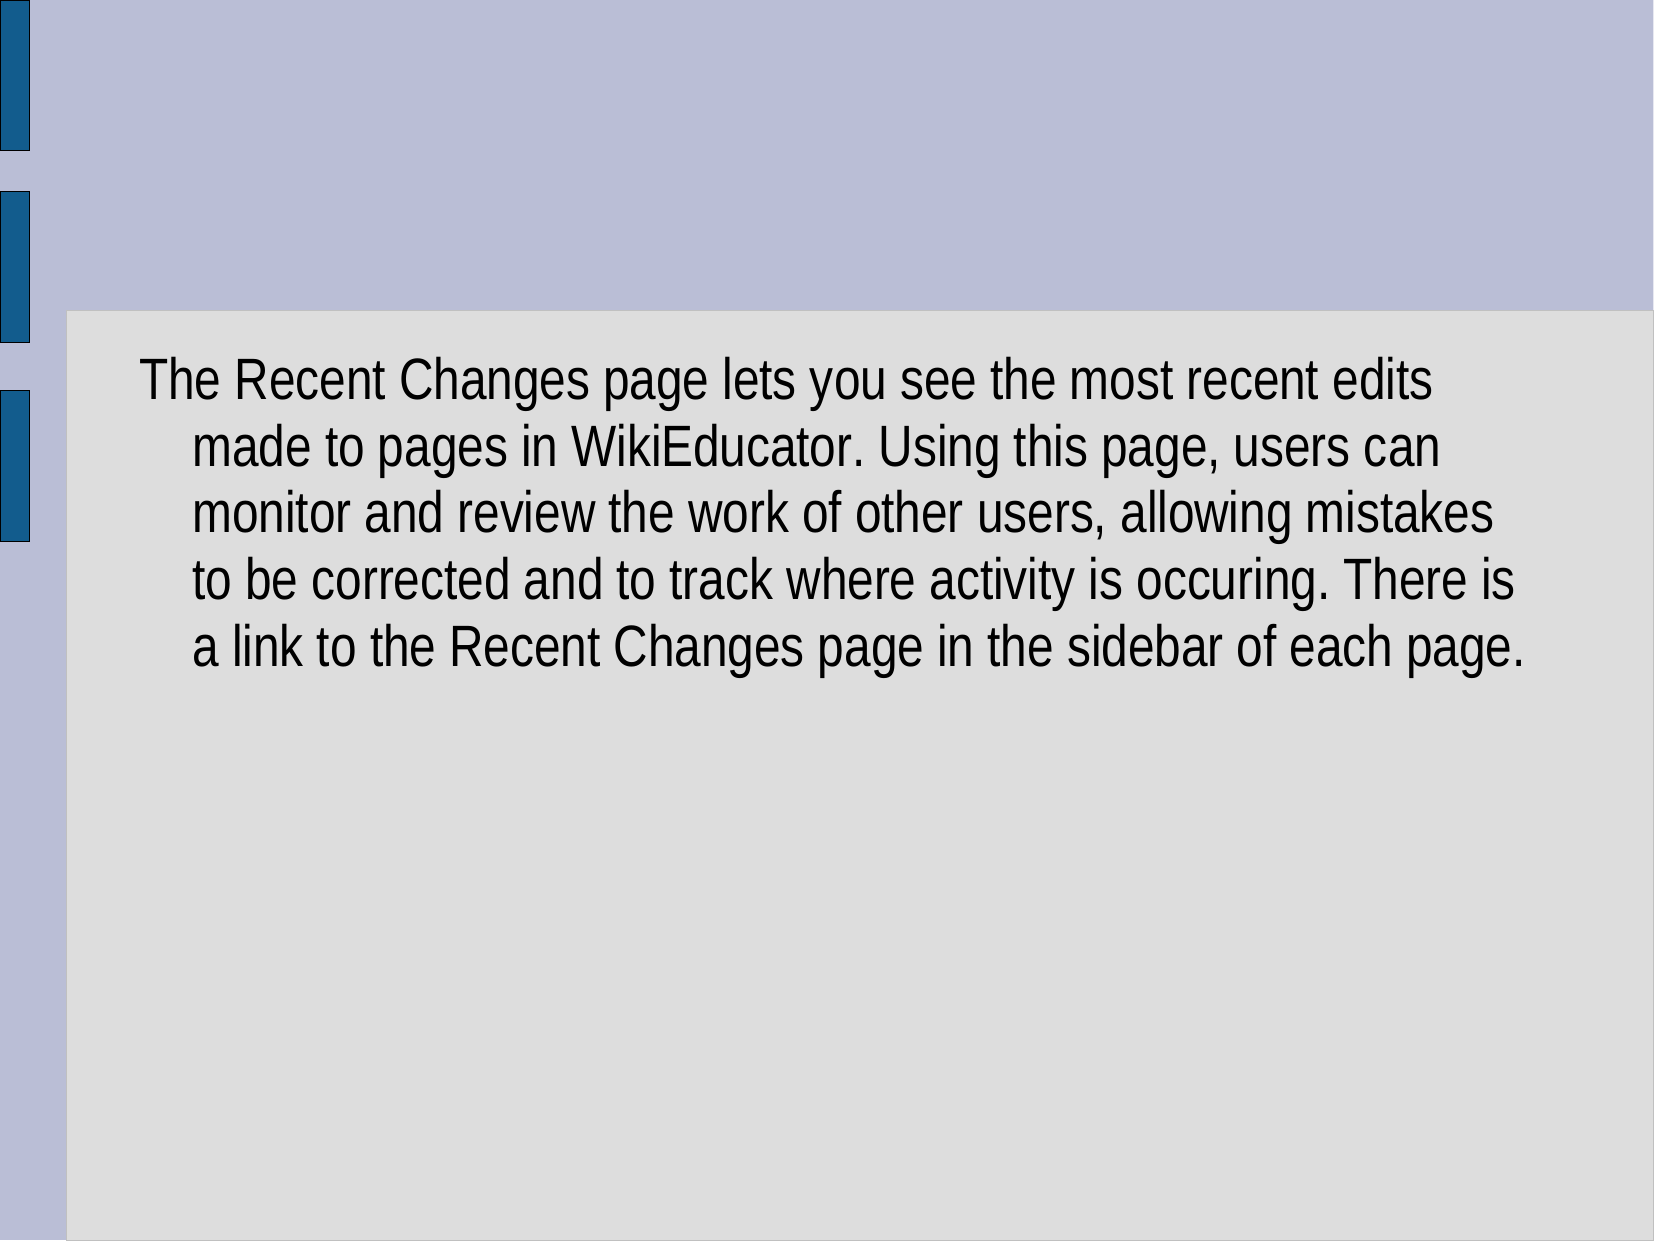

# The Recent Changes page lets you see the most recent edits made to pages in WikiEducator. Using this page, users can monitor and review the work of other users, allowing mistakes to be corrected and to track where activity is occuring. There is a link to the Recent Changes page in the sidebar of each page.